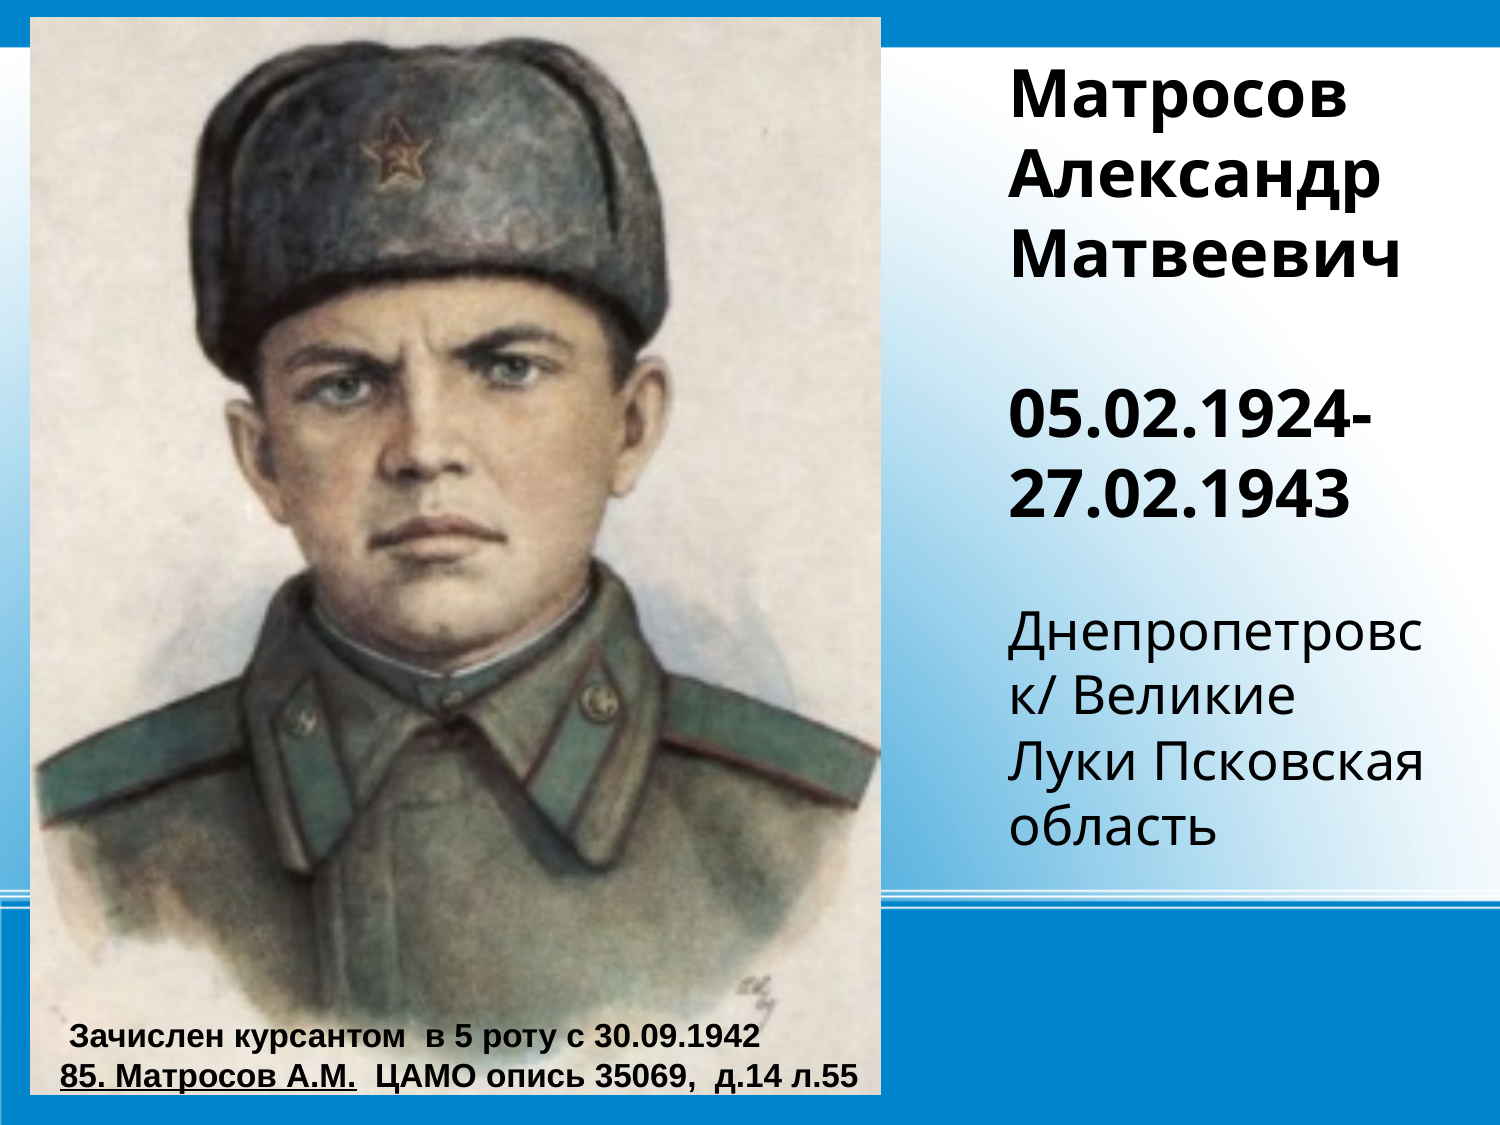

# Матросов Александр Матвеевич 05.02.1924- 27.02.1943 Днепропетровск/ Великие Луки Псковская область
 Зачислен курсантом в 5 роту с 30.09.1942
 85. Матросов А.М. ЦАМО опись 35069, д.14 л.55